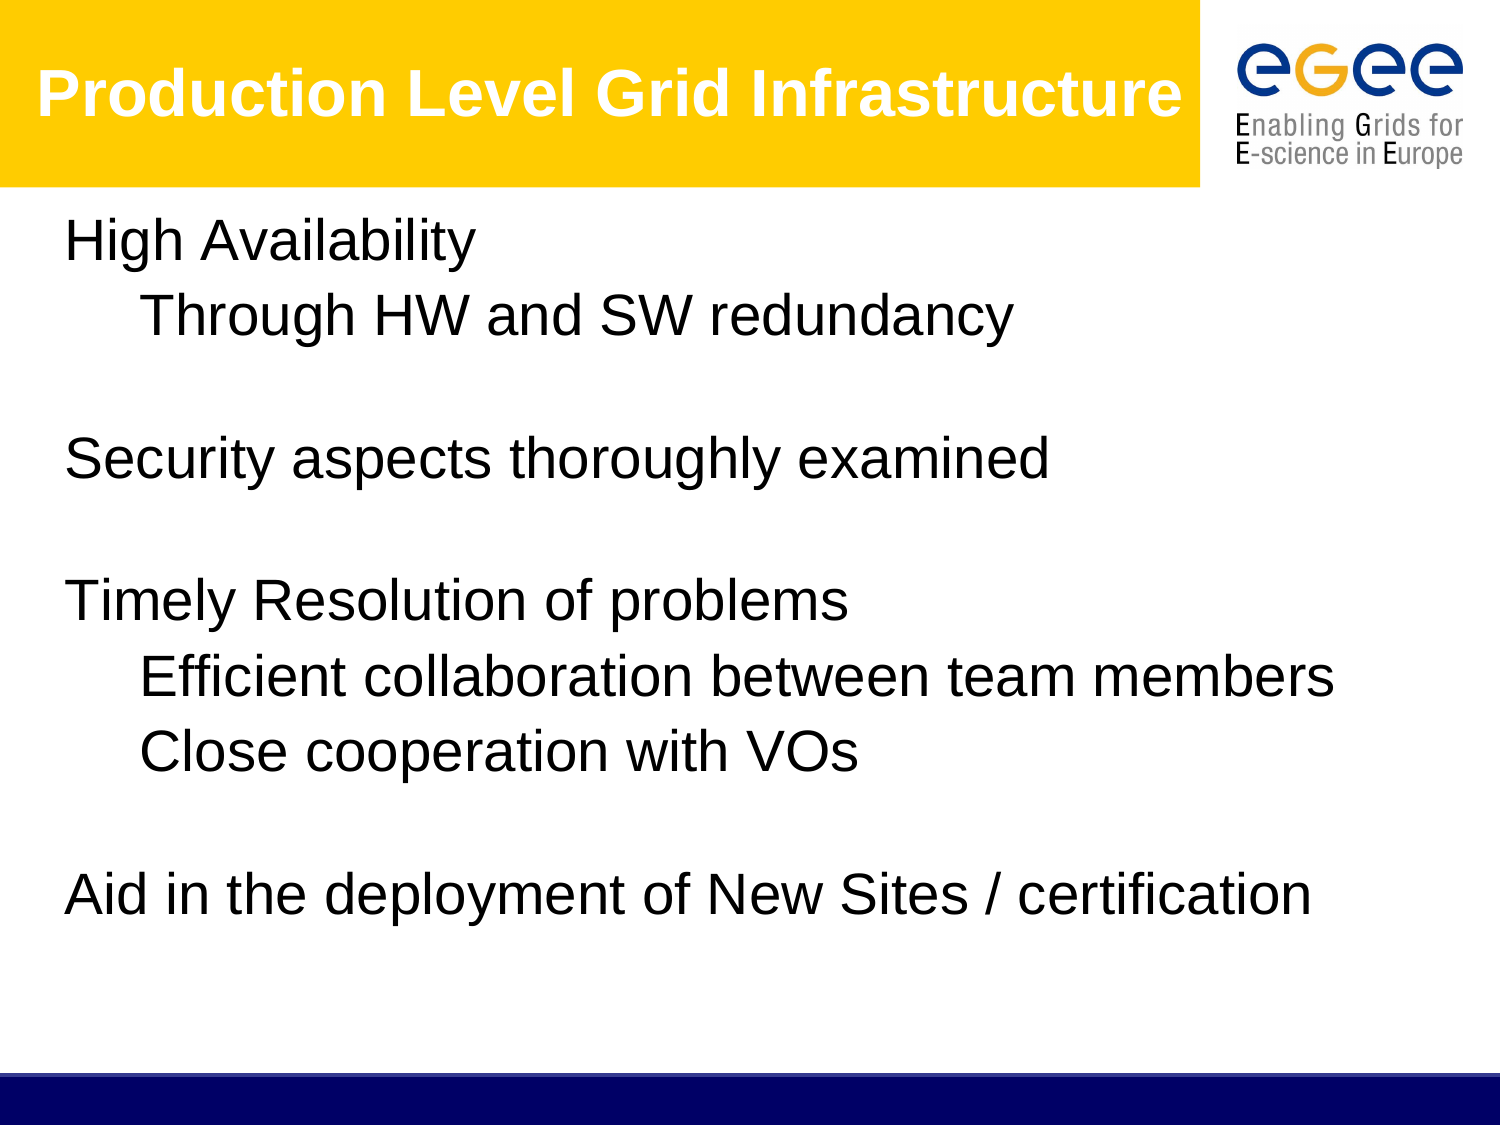

# Production Level Grid Infrastructure
High Availability
Through HW and SW redundancy
Security aspects thoroughly examined
Timely Resolution of problems
Efficient collaboration between team members
Close cooperation with VOs
Aid in the deployment of New Sites / certification